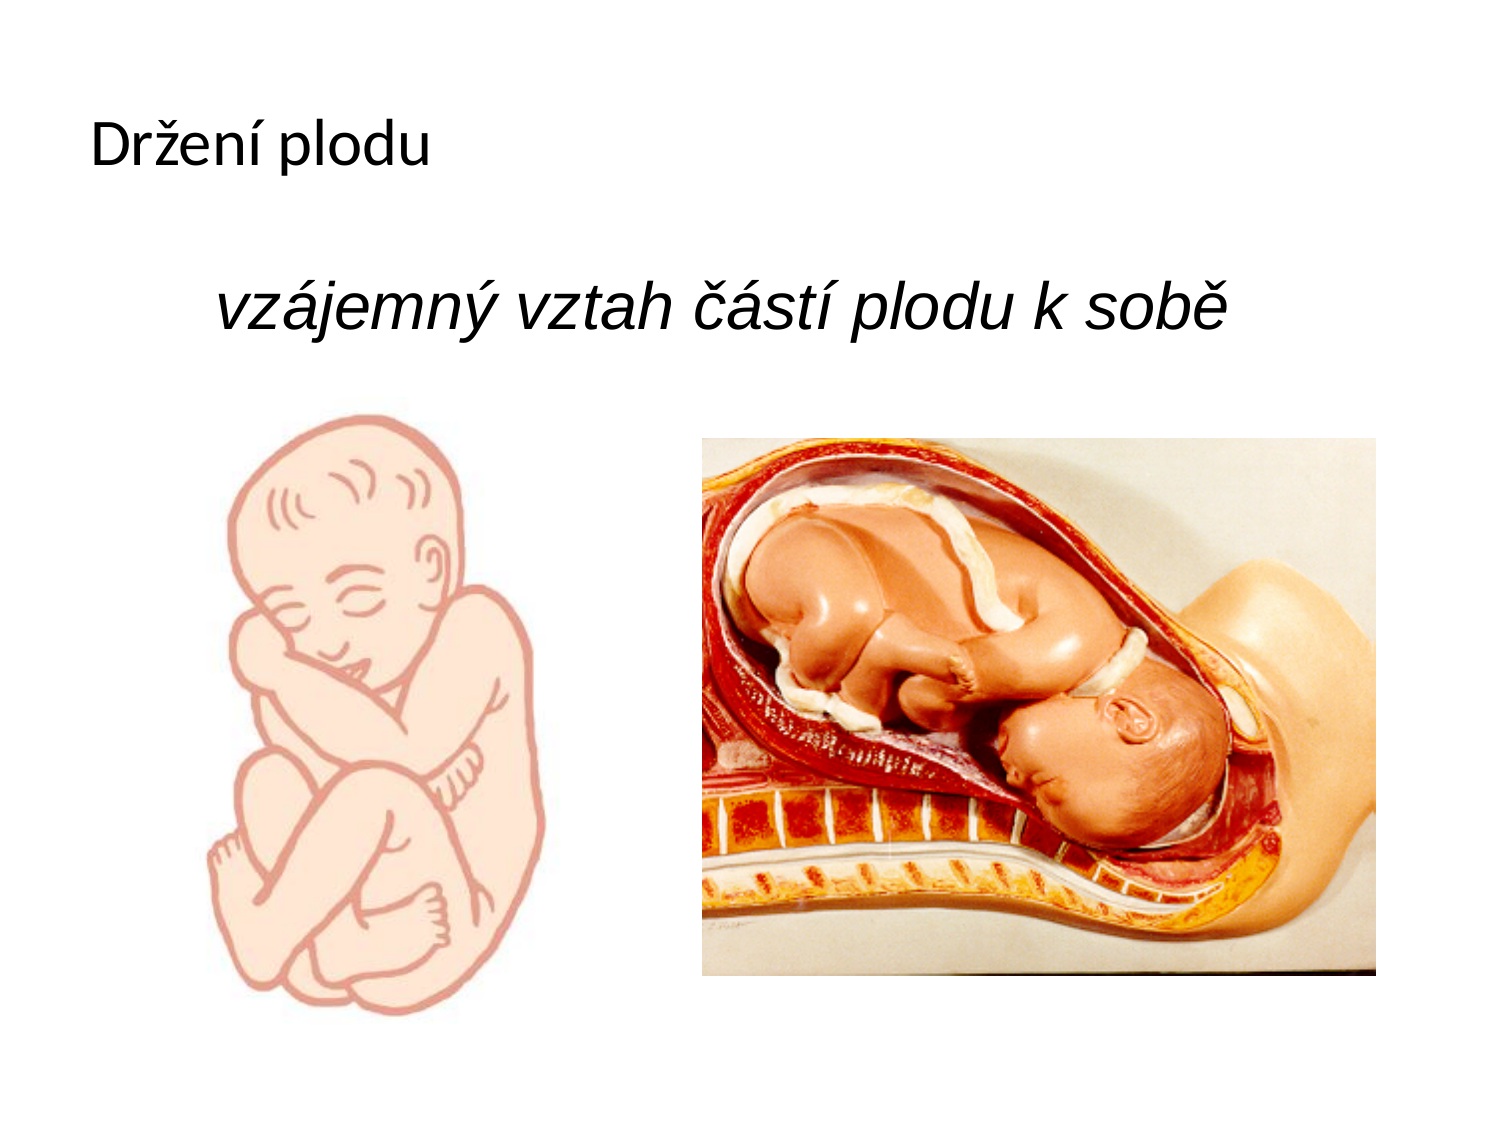

# Držení plodu
vzájemný vztah částí plodu k sobě